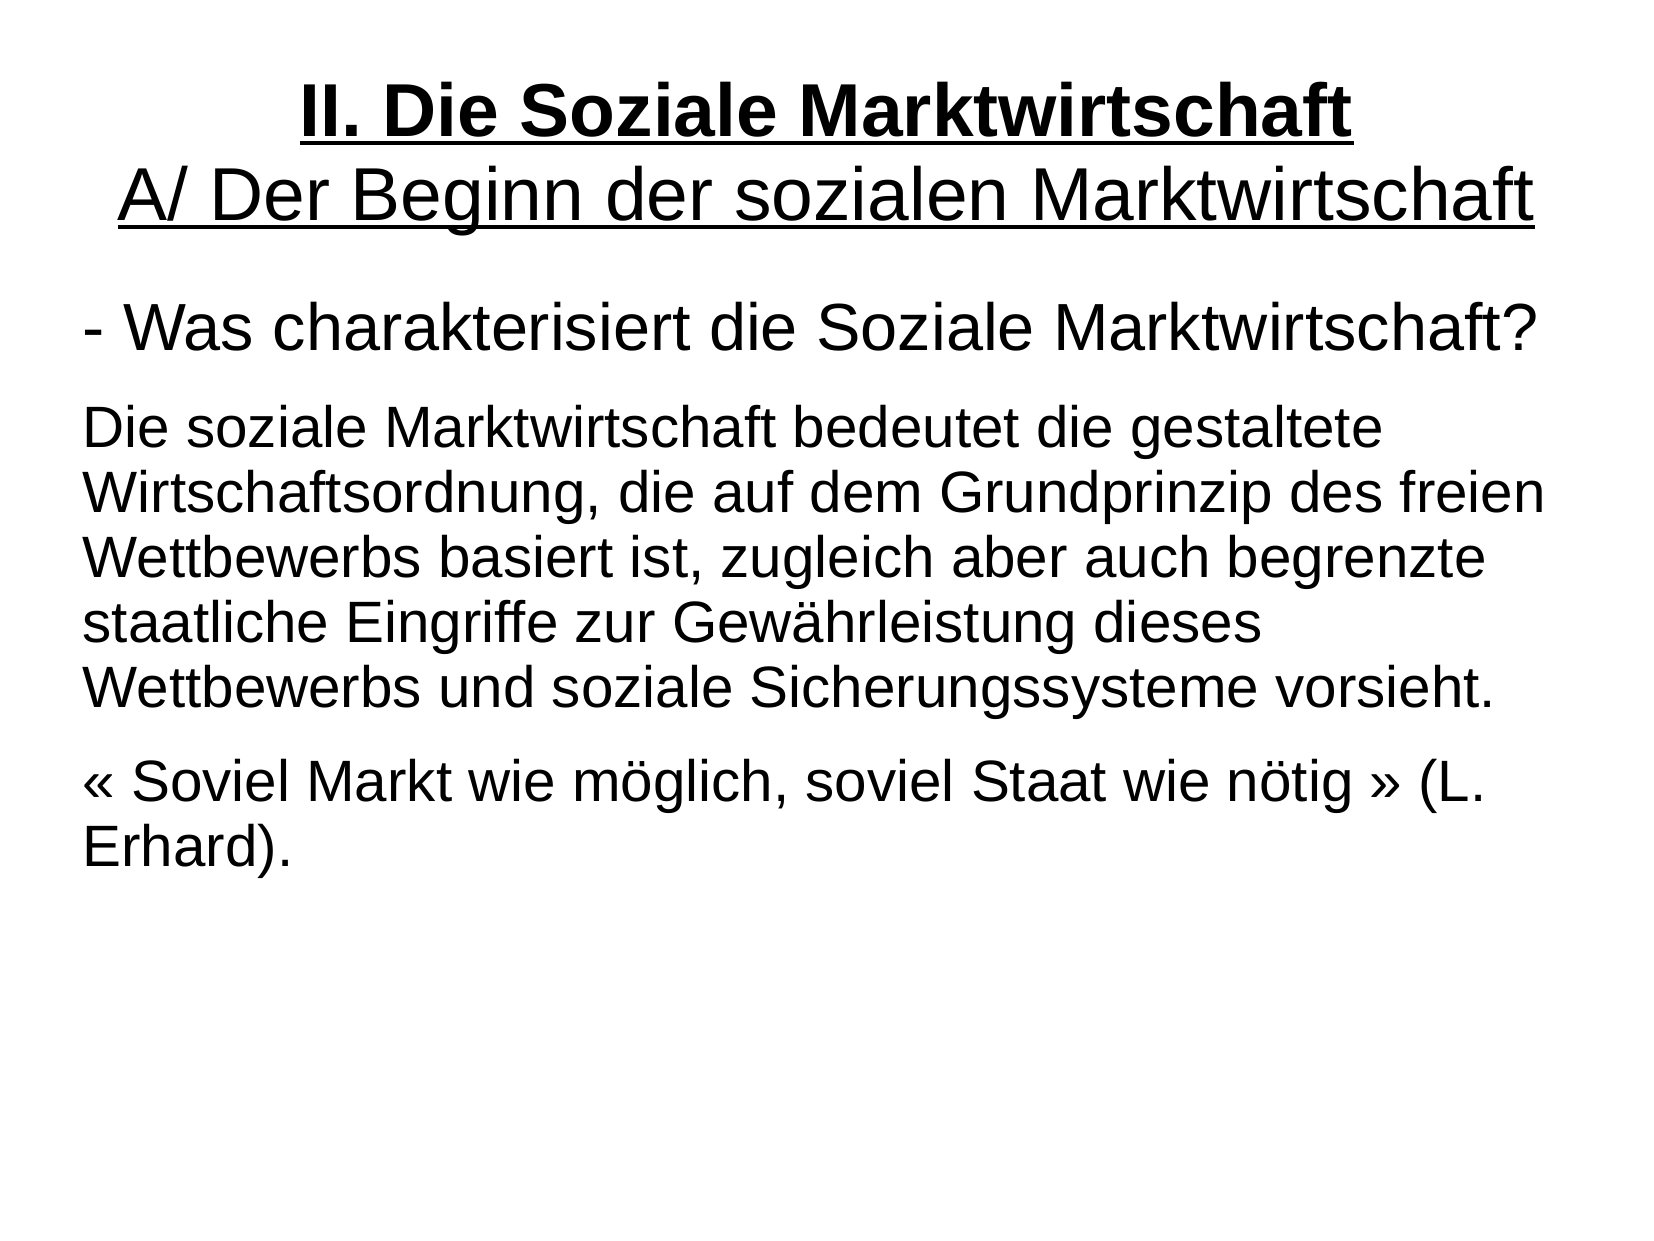

# II. Die Soziale Marktwirtschaft A/ Der Beginn der sozialen Marktwirtschaft
- Was charakterisiert die Soziale Marktwirtschaft?
Die soziale Marktwirtschaft bedeutet die gestaltete Wirtschaftsordnung, die auf dem Grundprinzip des freien Wettbewerbs basiert ist, zugleich aber auch begrenzte staatliche Eingriffe zur Gewährleistung dieses Wettbewerbs und soziale Sicherungssysteme vorsieht.
« Soviel Markt wie möglich, soviel Staat wie nötig » (L. Erhard).